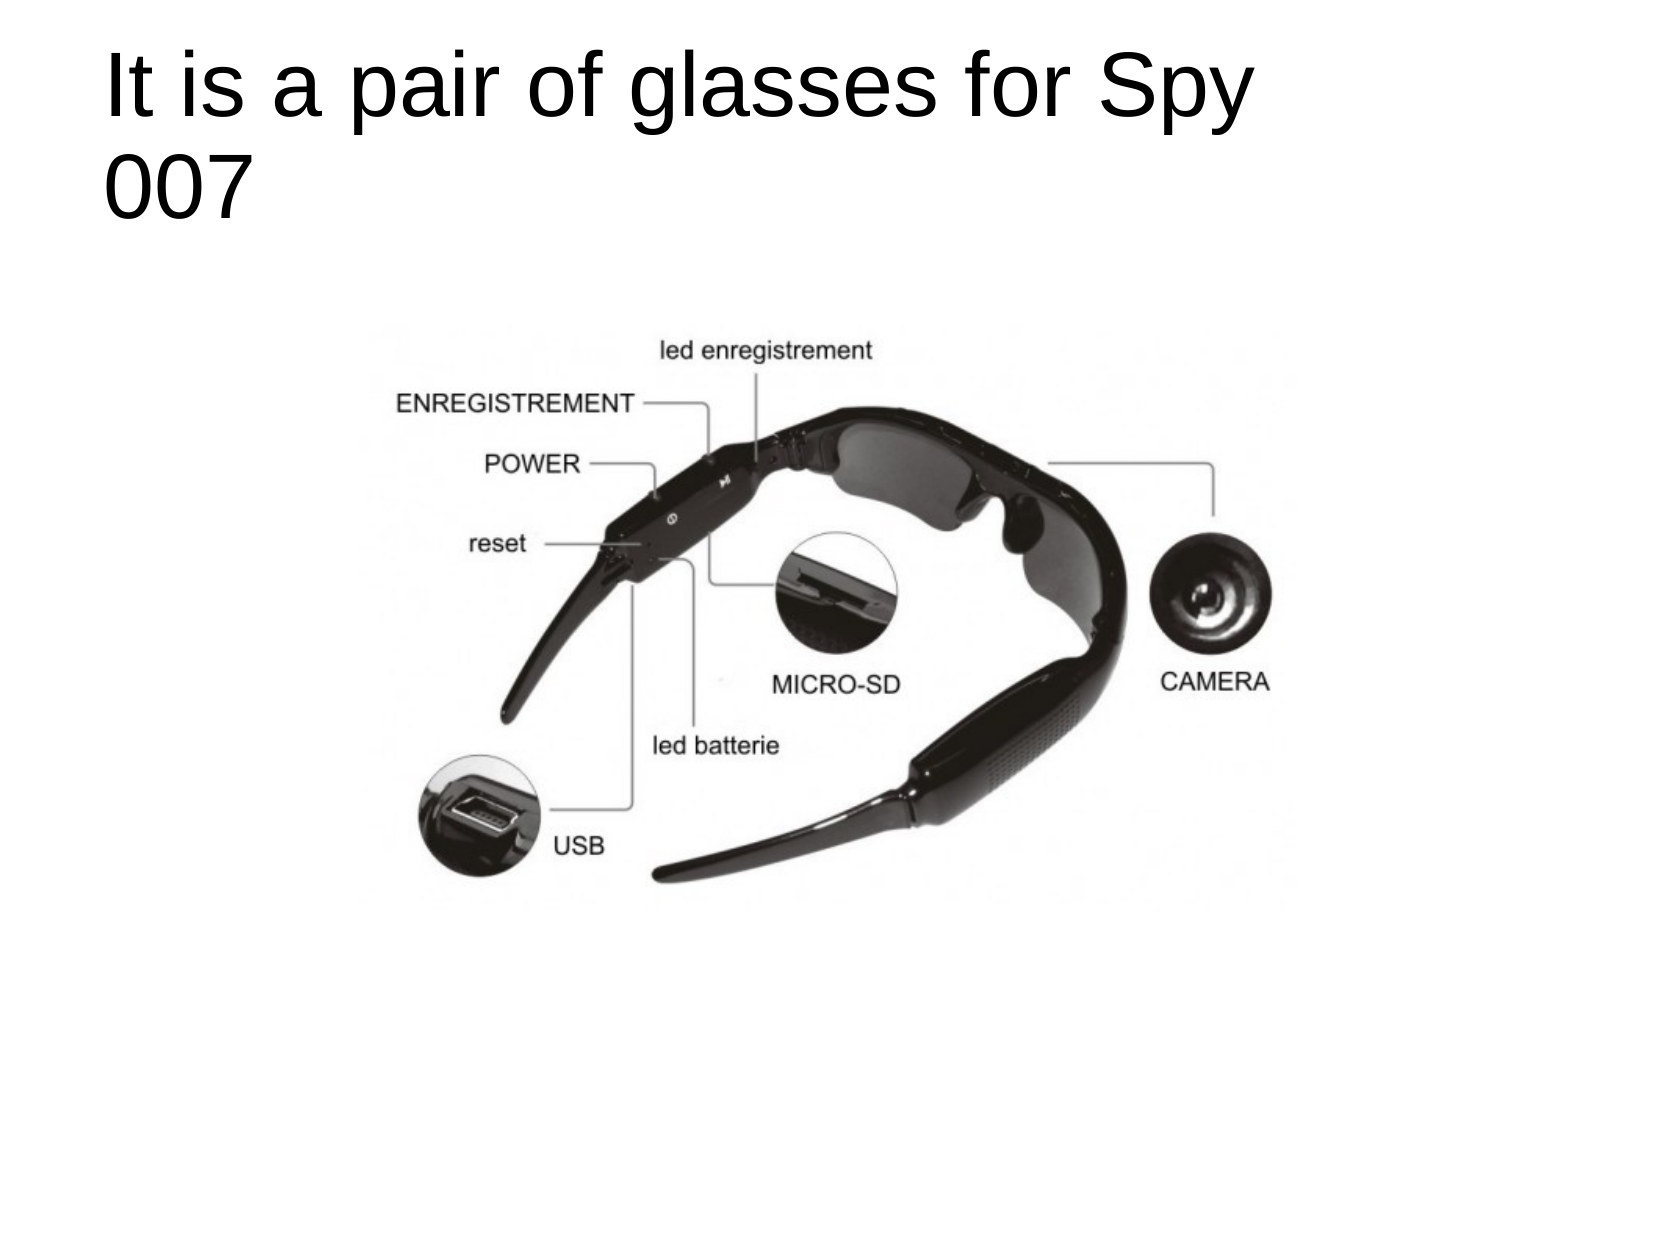

It is a pair of glasses for Spy 007